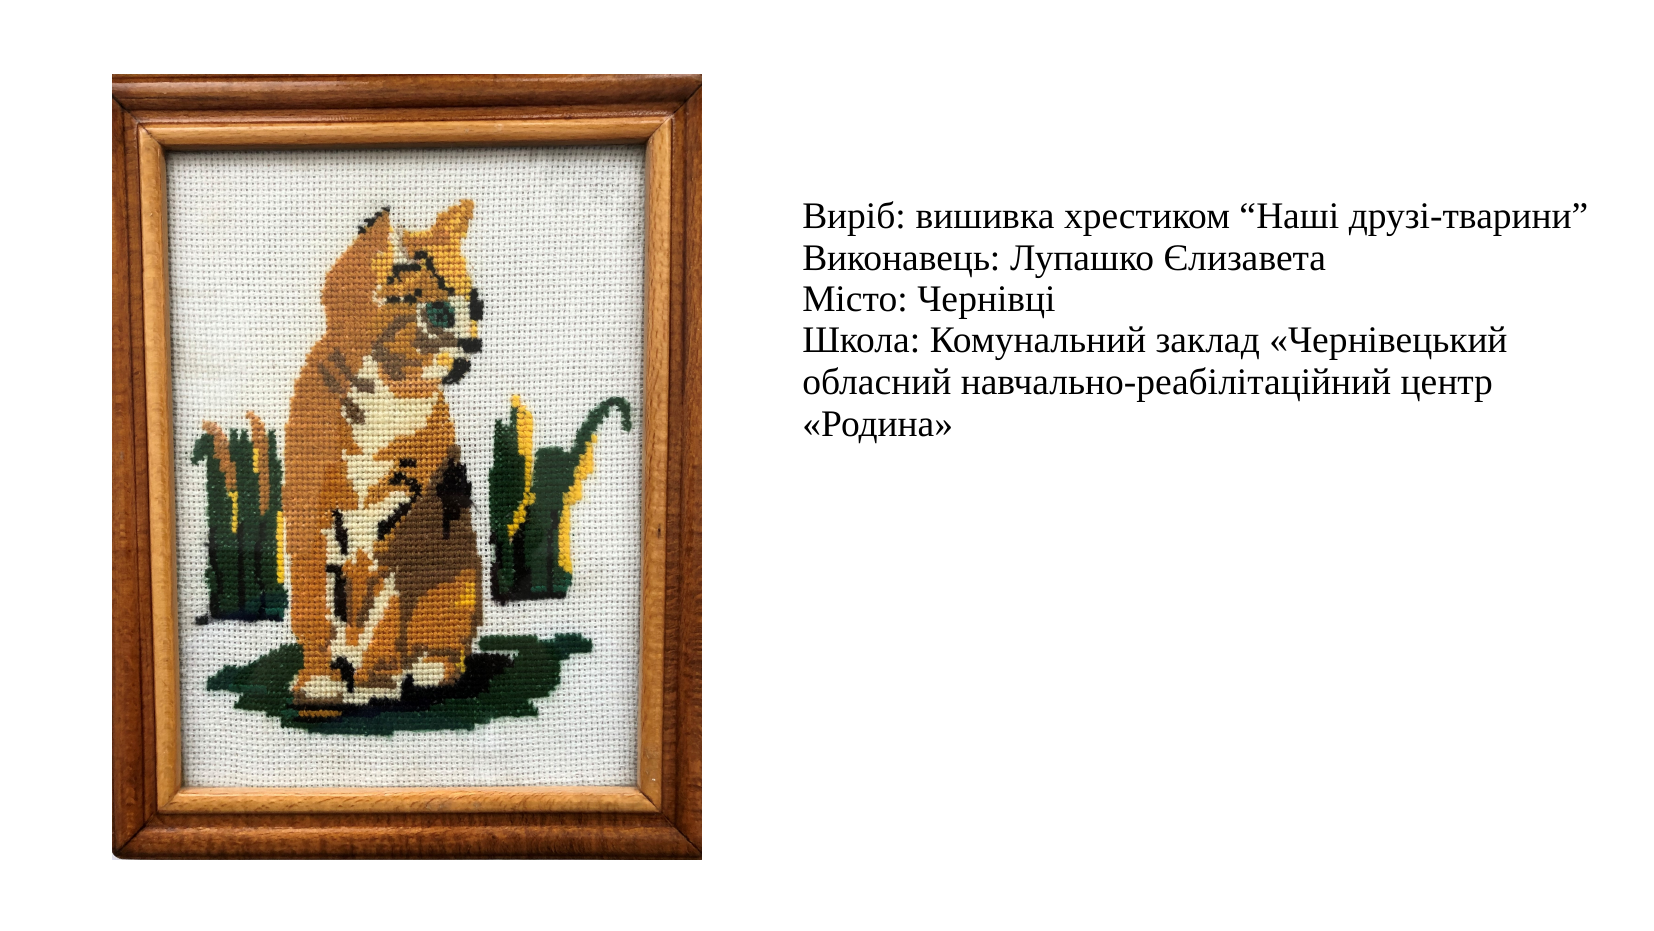

Виріб: вишивка хрестиком “Наші друзі-тварини”
Виконавець: Лупашко Єлизавета
Місто: Чернівці
Школа: Комунальний заклад «Чернівецький обласний навчально-реабілітаційний центр «Родина»